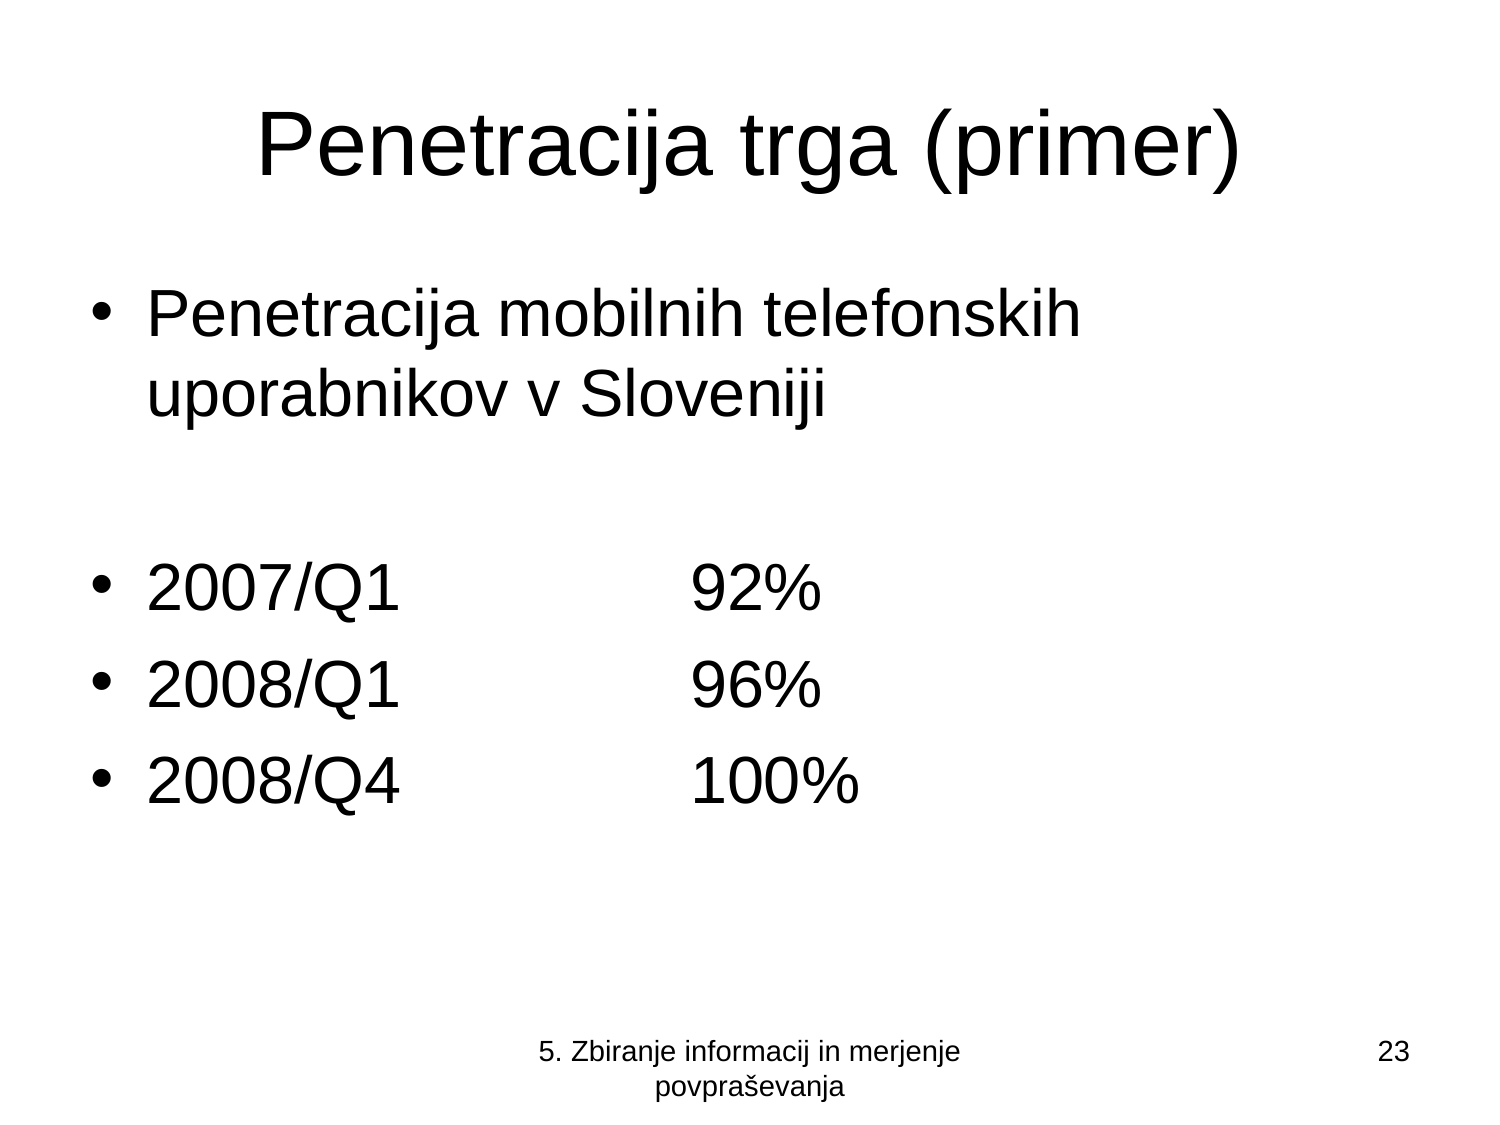

# Penetracija trga (primer)
Penetracija mobilnih telefonskih uporabnikov v Sloveniji
2007/Q1		92%
2008/Q1		96%
2008/Q4		100%
5. Zbiranje informacij in merjenje povpraševanja